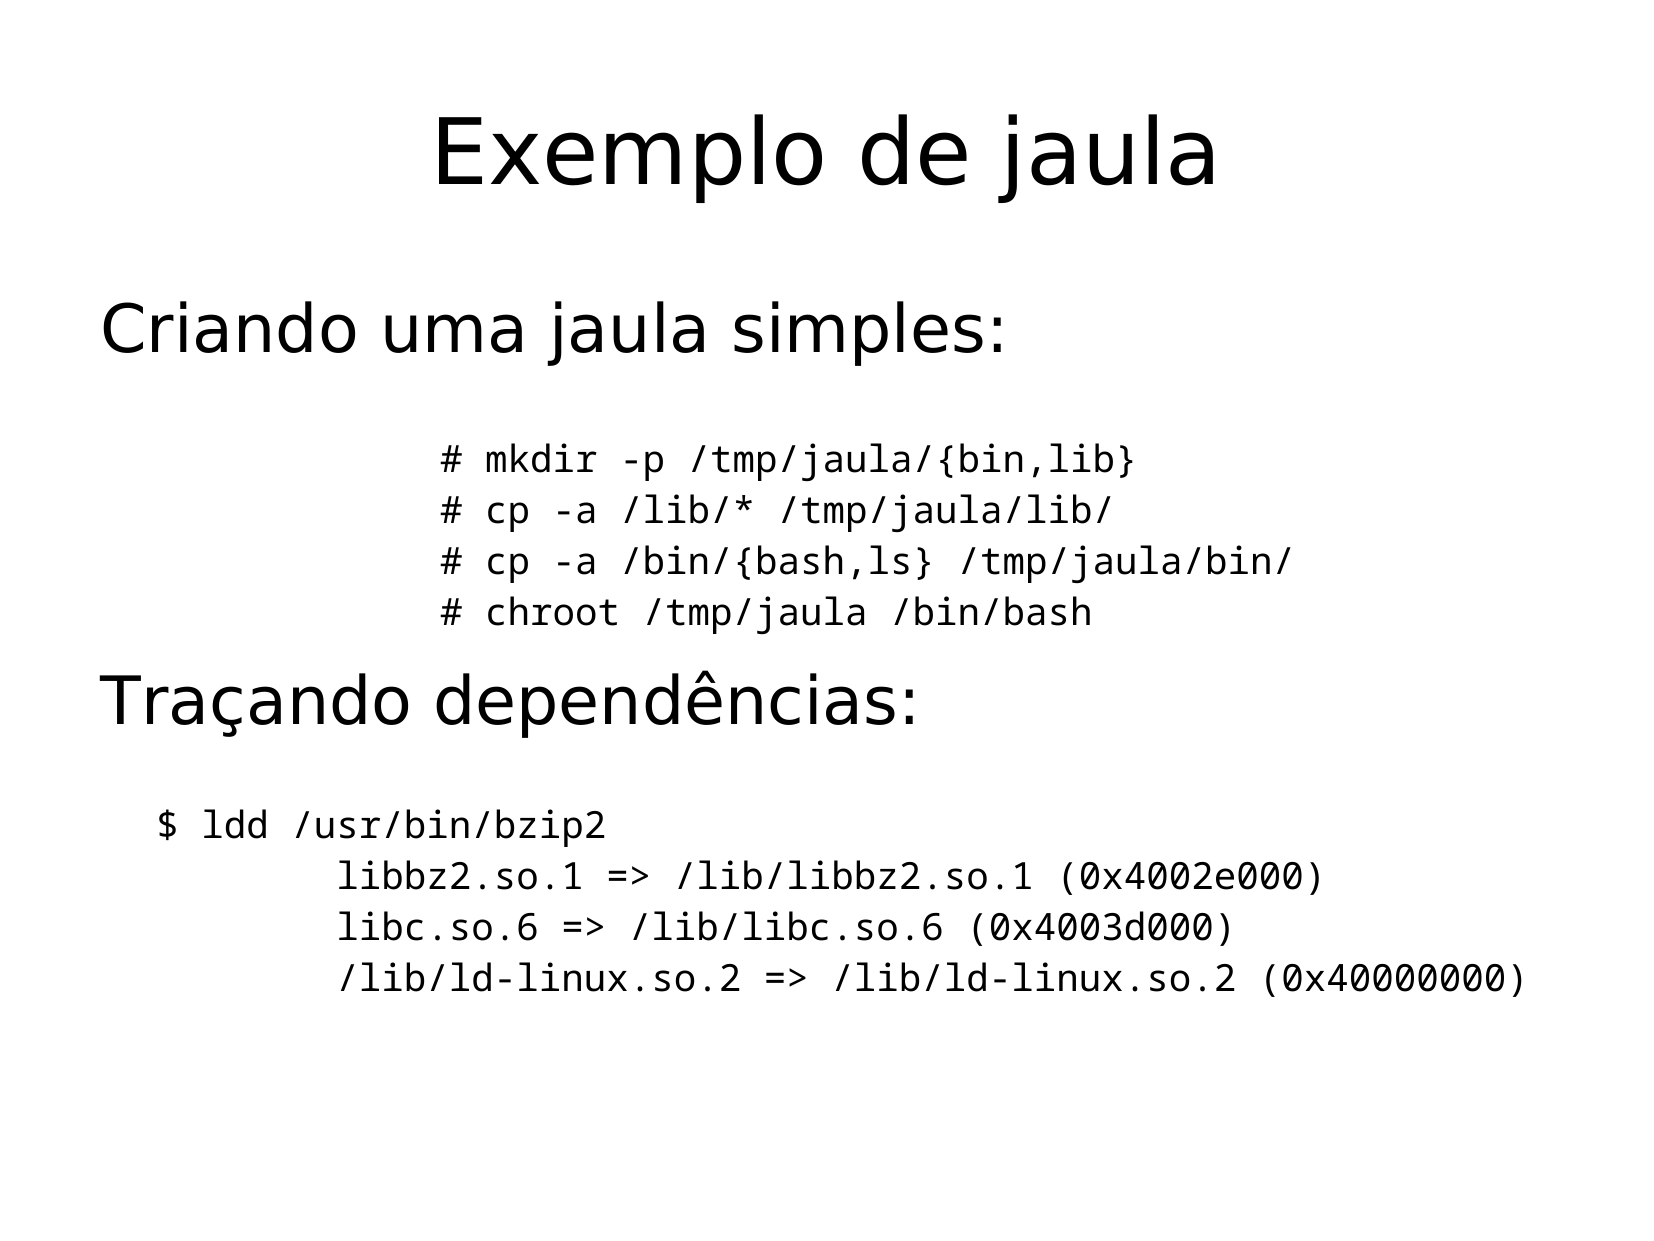

# Exemplo de jaula
Criando uma jaula simples:
# mkdir -p /tmp/jaula/{bin,lib}
# cp -a /lib/* /tmp/jaula/lib/
# cp -a /bin/{bash,ls} /tmp/jaula/bin/
# chroot /tmp/jaula /bin/bash
Traçando dependências:
$ ldd /usr/bin/bzip2
 libbz2.so.1 => /lib/libbz2.so.1 (0x4002e000)
 libc.so.6 => /lib/libc.so.6 (0x4003d000)
 /lib/ld-linux.so.2 => /lib/ld-linux.so.2 (0x40000000)